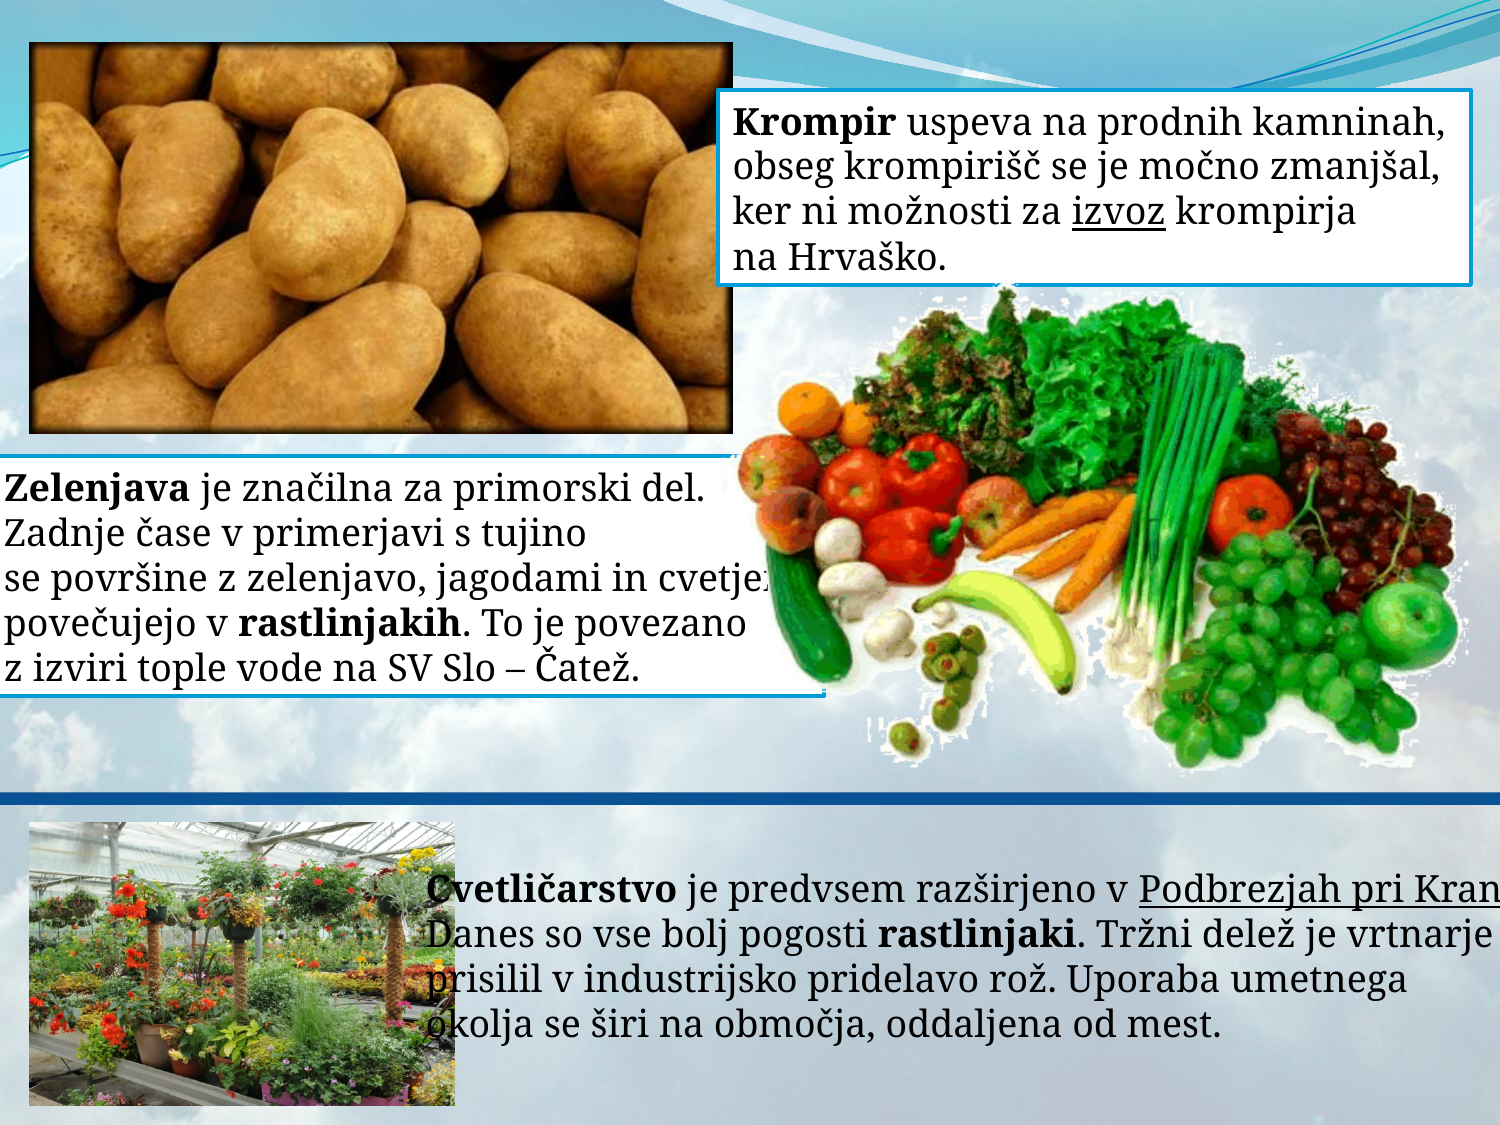

Krompir uspeva na prodnih kamninah,
obseg krompirišč se je močno zmanjšal,
ker ni možnosti za izvoz krompirja
na Hrvaško.
Zelenjava je značilna za primorski del.
Zadnje čase v primerjavi s tujino
se površine z zelenjavo, jagodami in cvetjem
povečujejo v rastlinjakih. To je povezano
z izviri tople vode na SV Slo – Čatež.
Cvetličarstvo je predvsem razširjeno v Podbrezjah pri Kranju.
Danes so vse bolj pogosti rastlinjaki. Tržni delež je vrtnarje
prisilil v industrijsko pridelavo rož. Uporaba umetnega
okolja se širi na območja, oddaljena od mest.